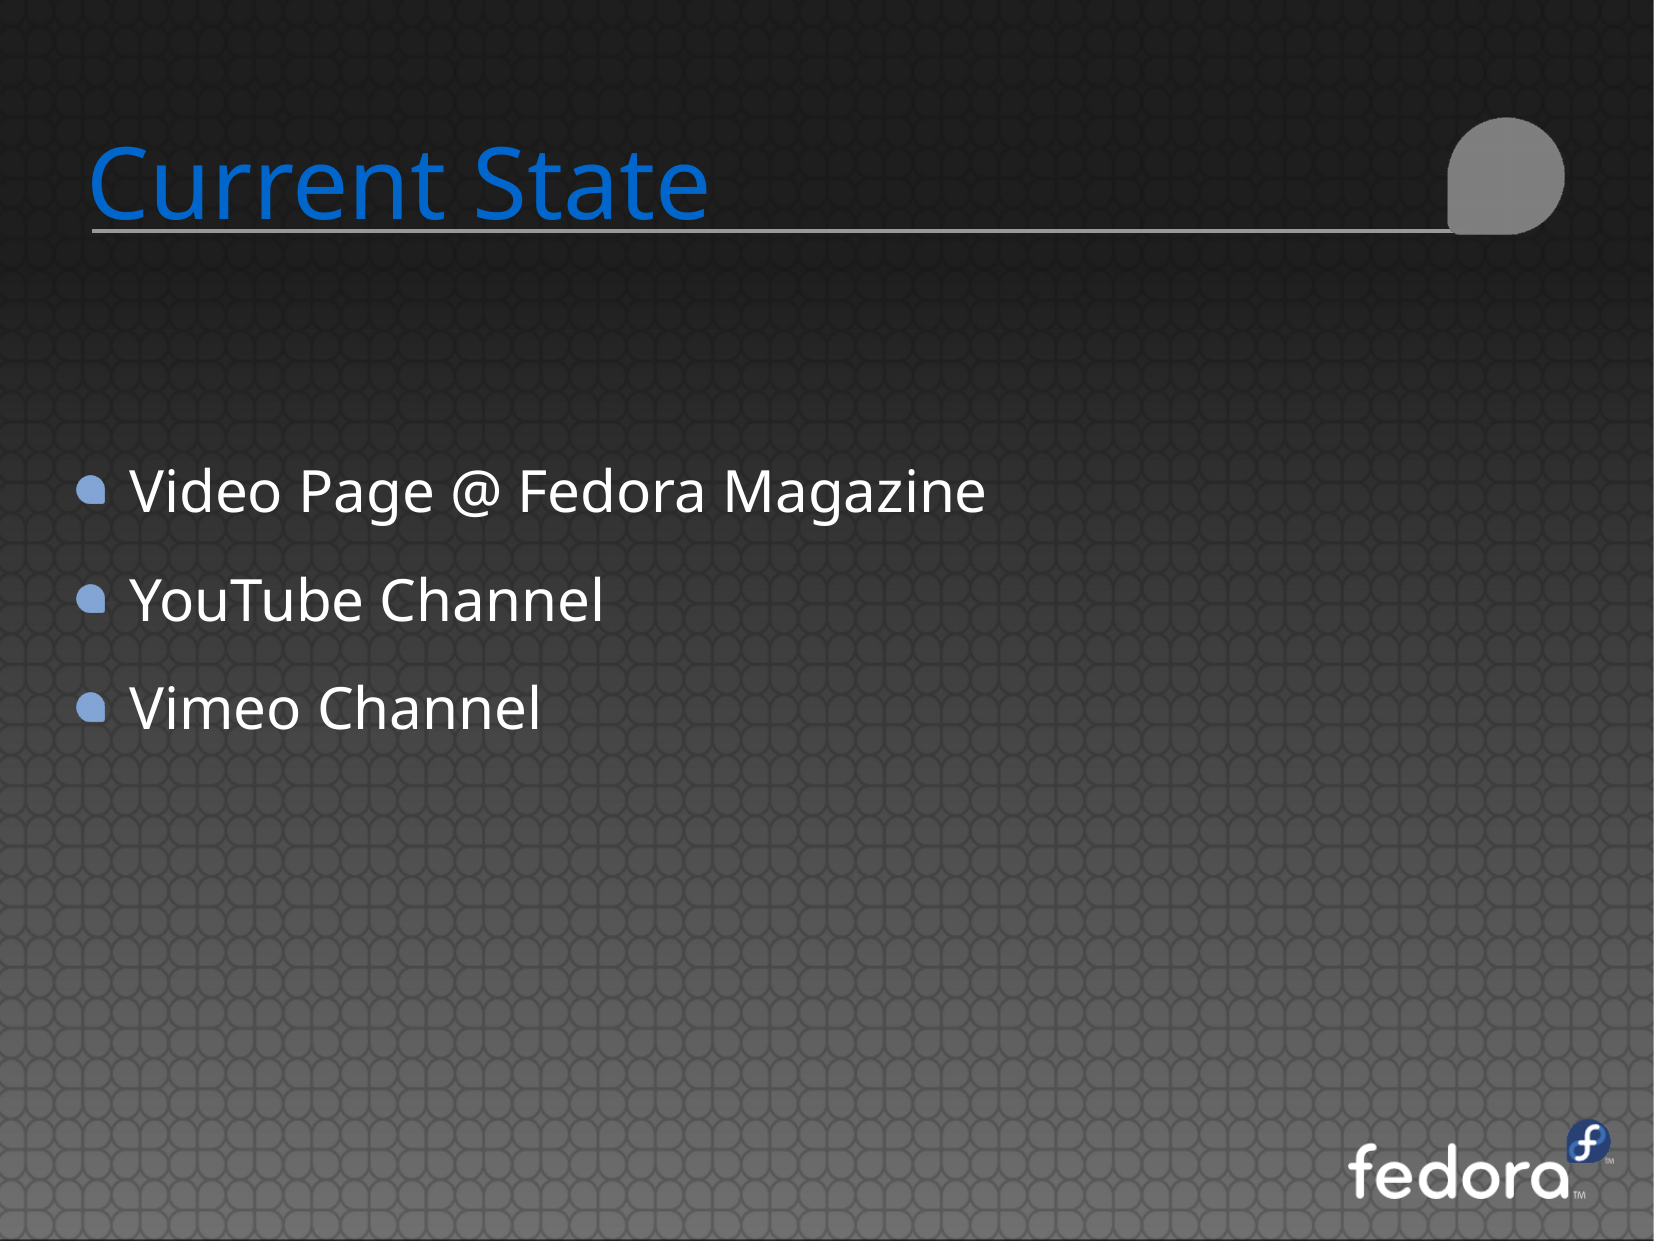

# Current State
Video Page @ Fedora Magazine
YouTube Channel
Vimeo Channel